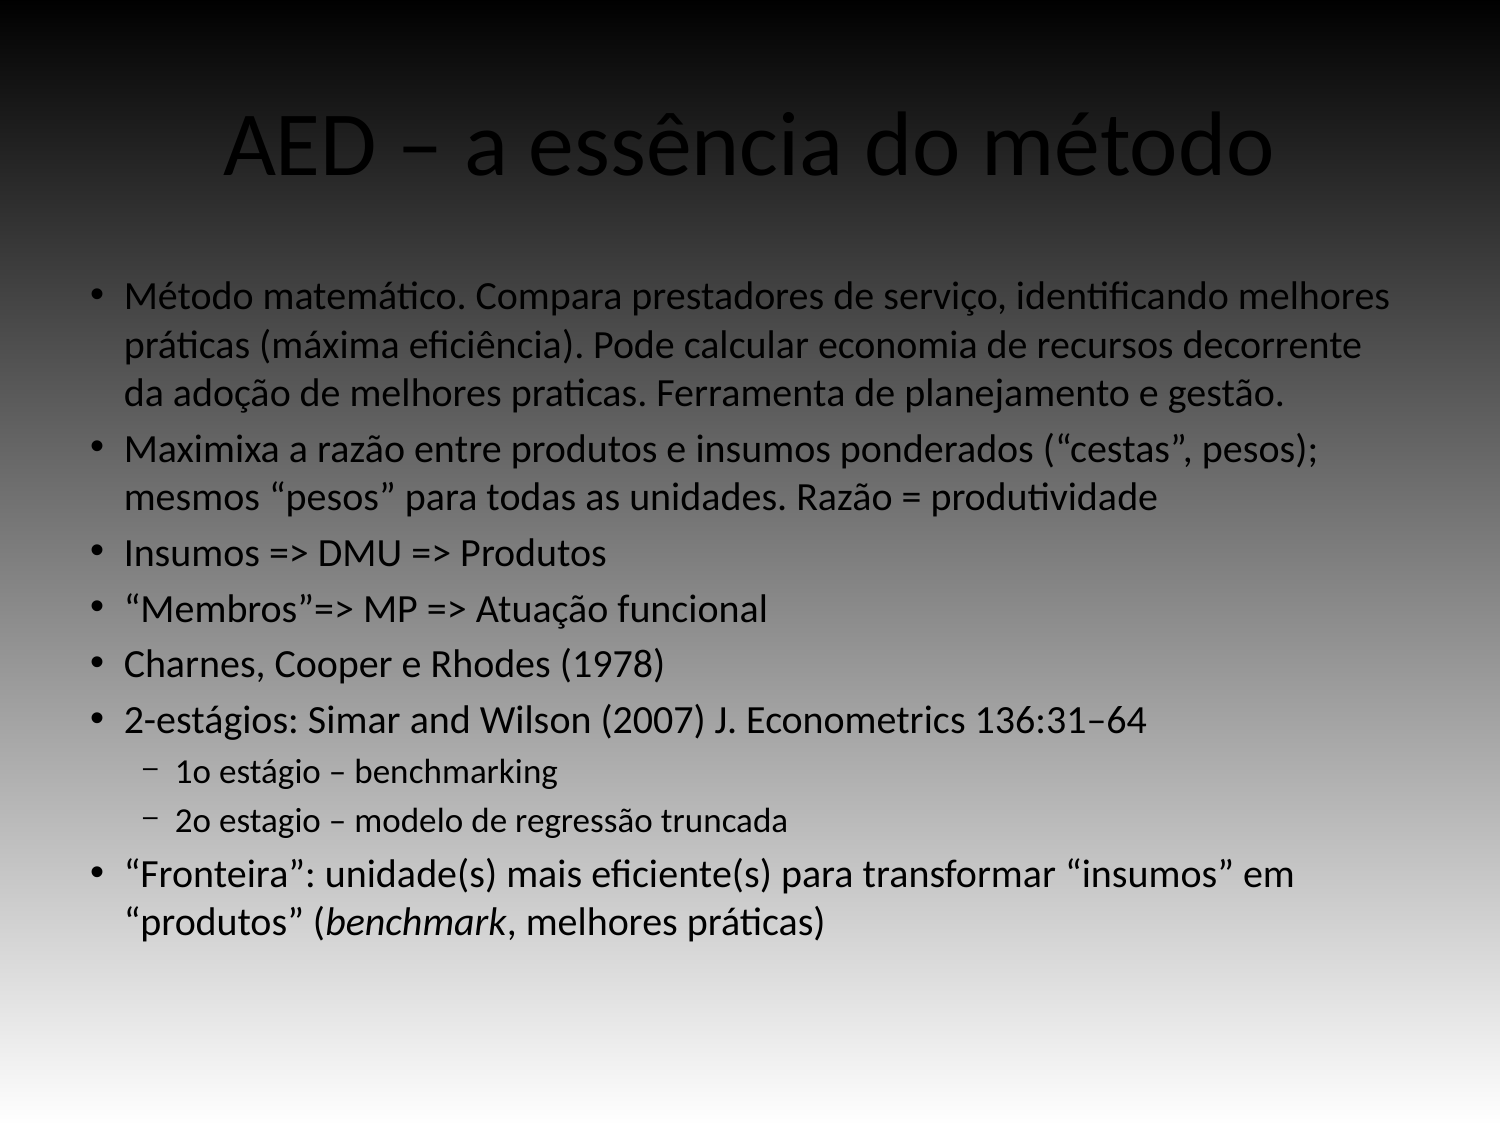

# AED – a essência do método
Método matemático. Compara prestadores de serviço, identificando melhores práticas (máxima eficiência). Pode calcular economia de recursos decorrente da adoção de melhores praticas. Ferramenta de planejamento e gestão.
Maximixa a razão entre produtos e insumos ponderados (“cestas”, pesos); mesmos “pesos” para todas as unidades. Razão = produtividade
Insumos => DMU => Produtos
“Membros”=> MP => Atuação funcional
Charnes, Cooper e Rhodes (1978)
2-estágios: Simar and Wilson (2007) J. Econometrics 136:31–64
1o estágio – benchmarking
2o estagio – modelo de regressão truncada
“Fronteira”: unidade(s) mais eficiente(s) para transformar “insumos” em “produtos” (benchmark, melhores práticas)